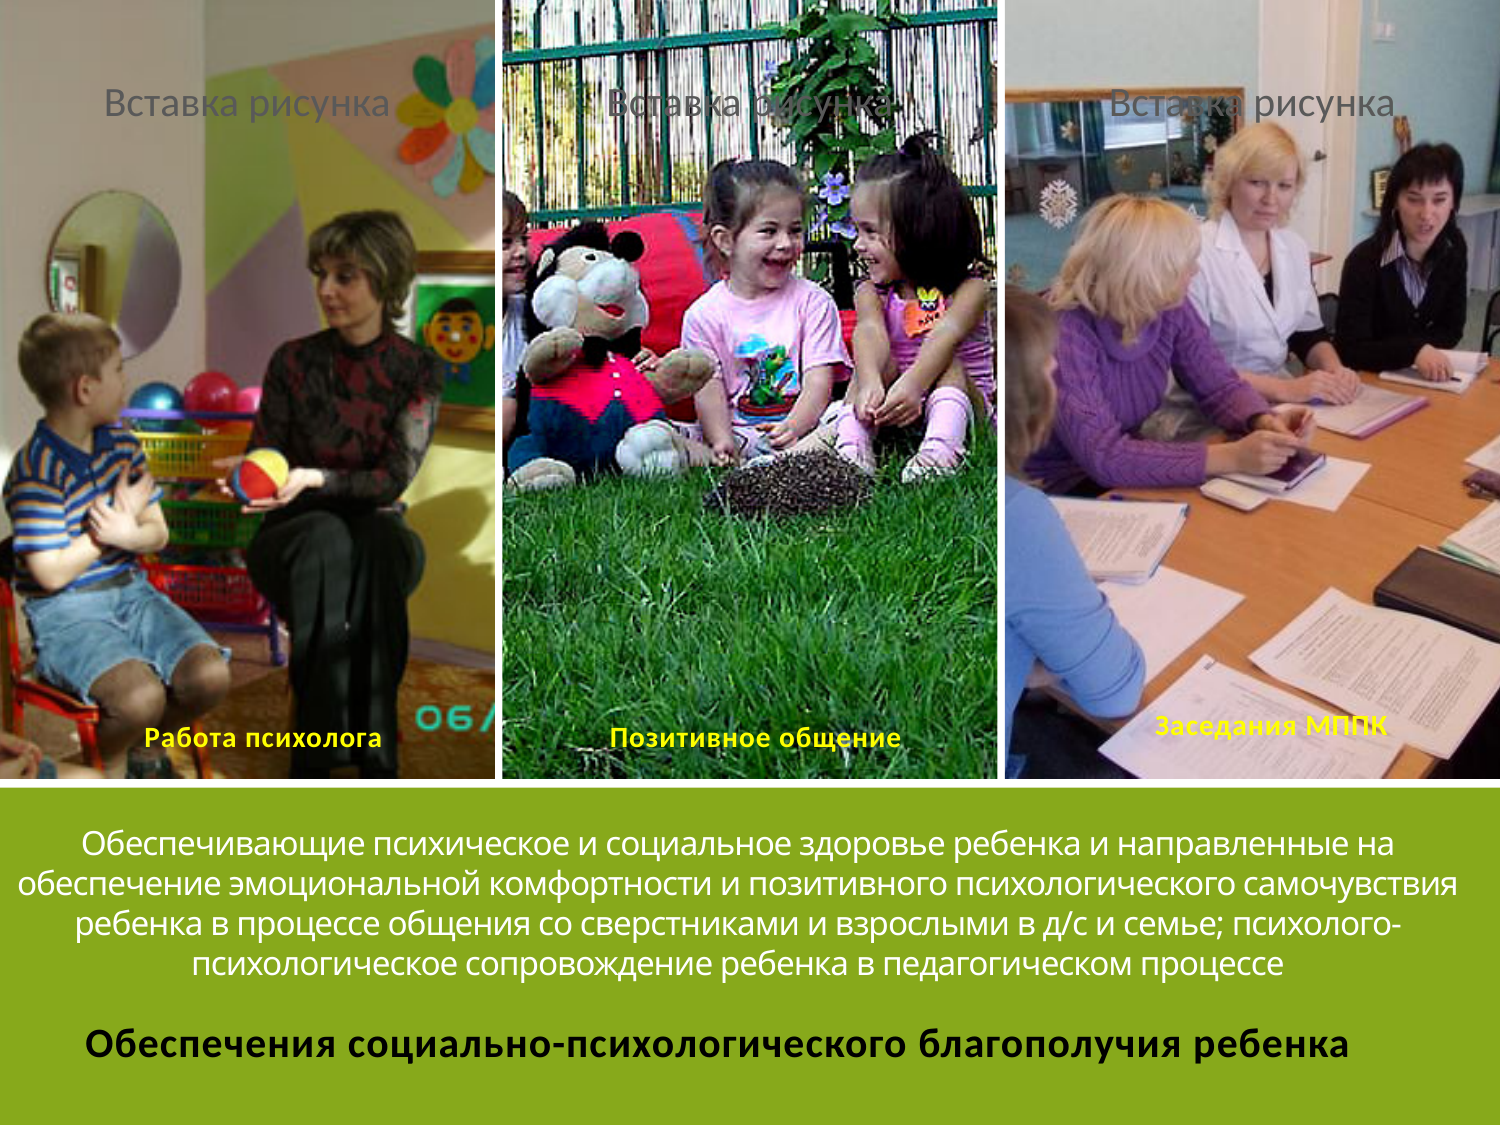

Вставка рисунка
Вставка рисунка
Вставка рисунка
Заседания МППК
Работа психолога
Позитивное общение
# Обеспечивающие психическое и социальное здоровье ребенка и направленные на обеспечение эмоциональной комфортности и позитивного психологического самочувствия ребенка в процессе общения со сверстниками и взрослыми в д/с и семье; психолого-психологическое сопровождение ребенка в педагогическом процессе
Обеспечения социально-психологического благополучия ребенка